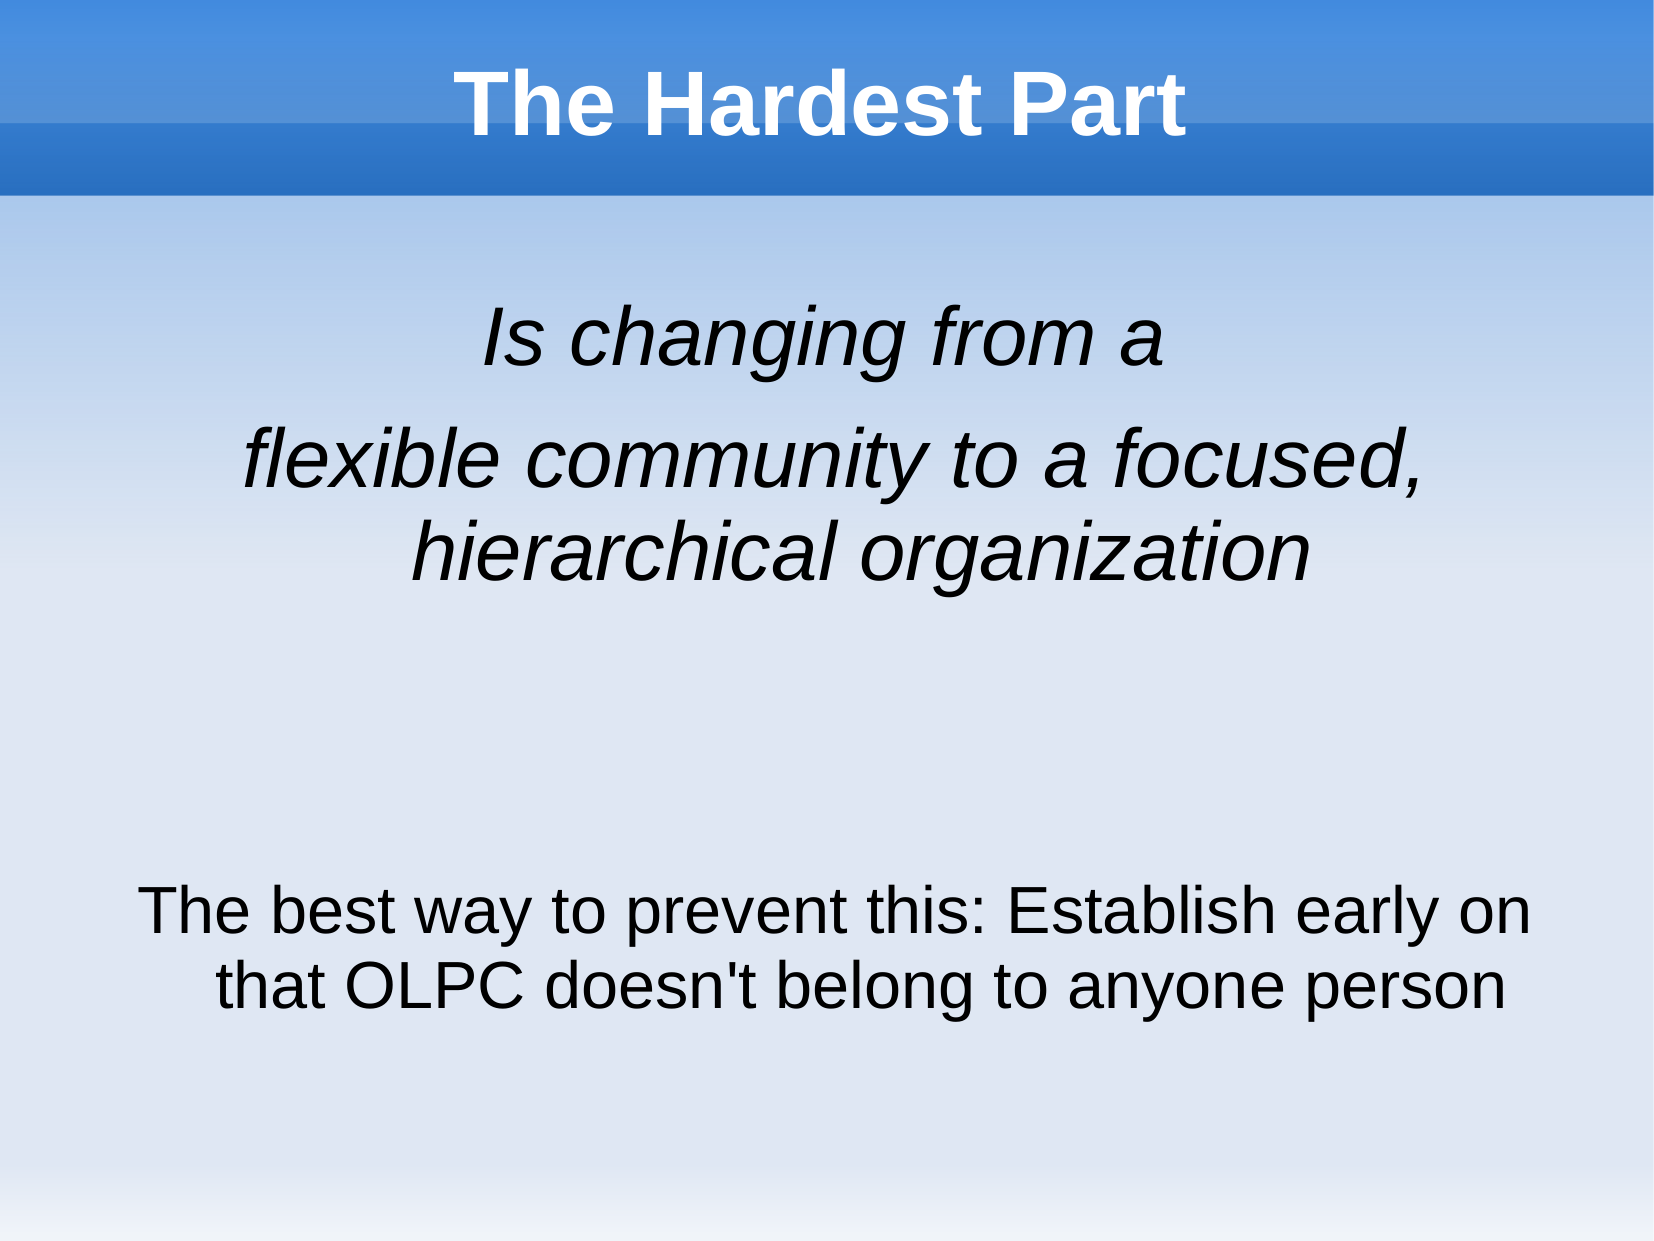

# The Hardest Part
Is changing from a
flexible community to a focused, hierarchical organization
The best way to prevent this: Establish early on that OLPC doesn't belong to anyone person